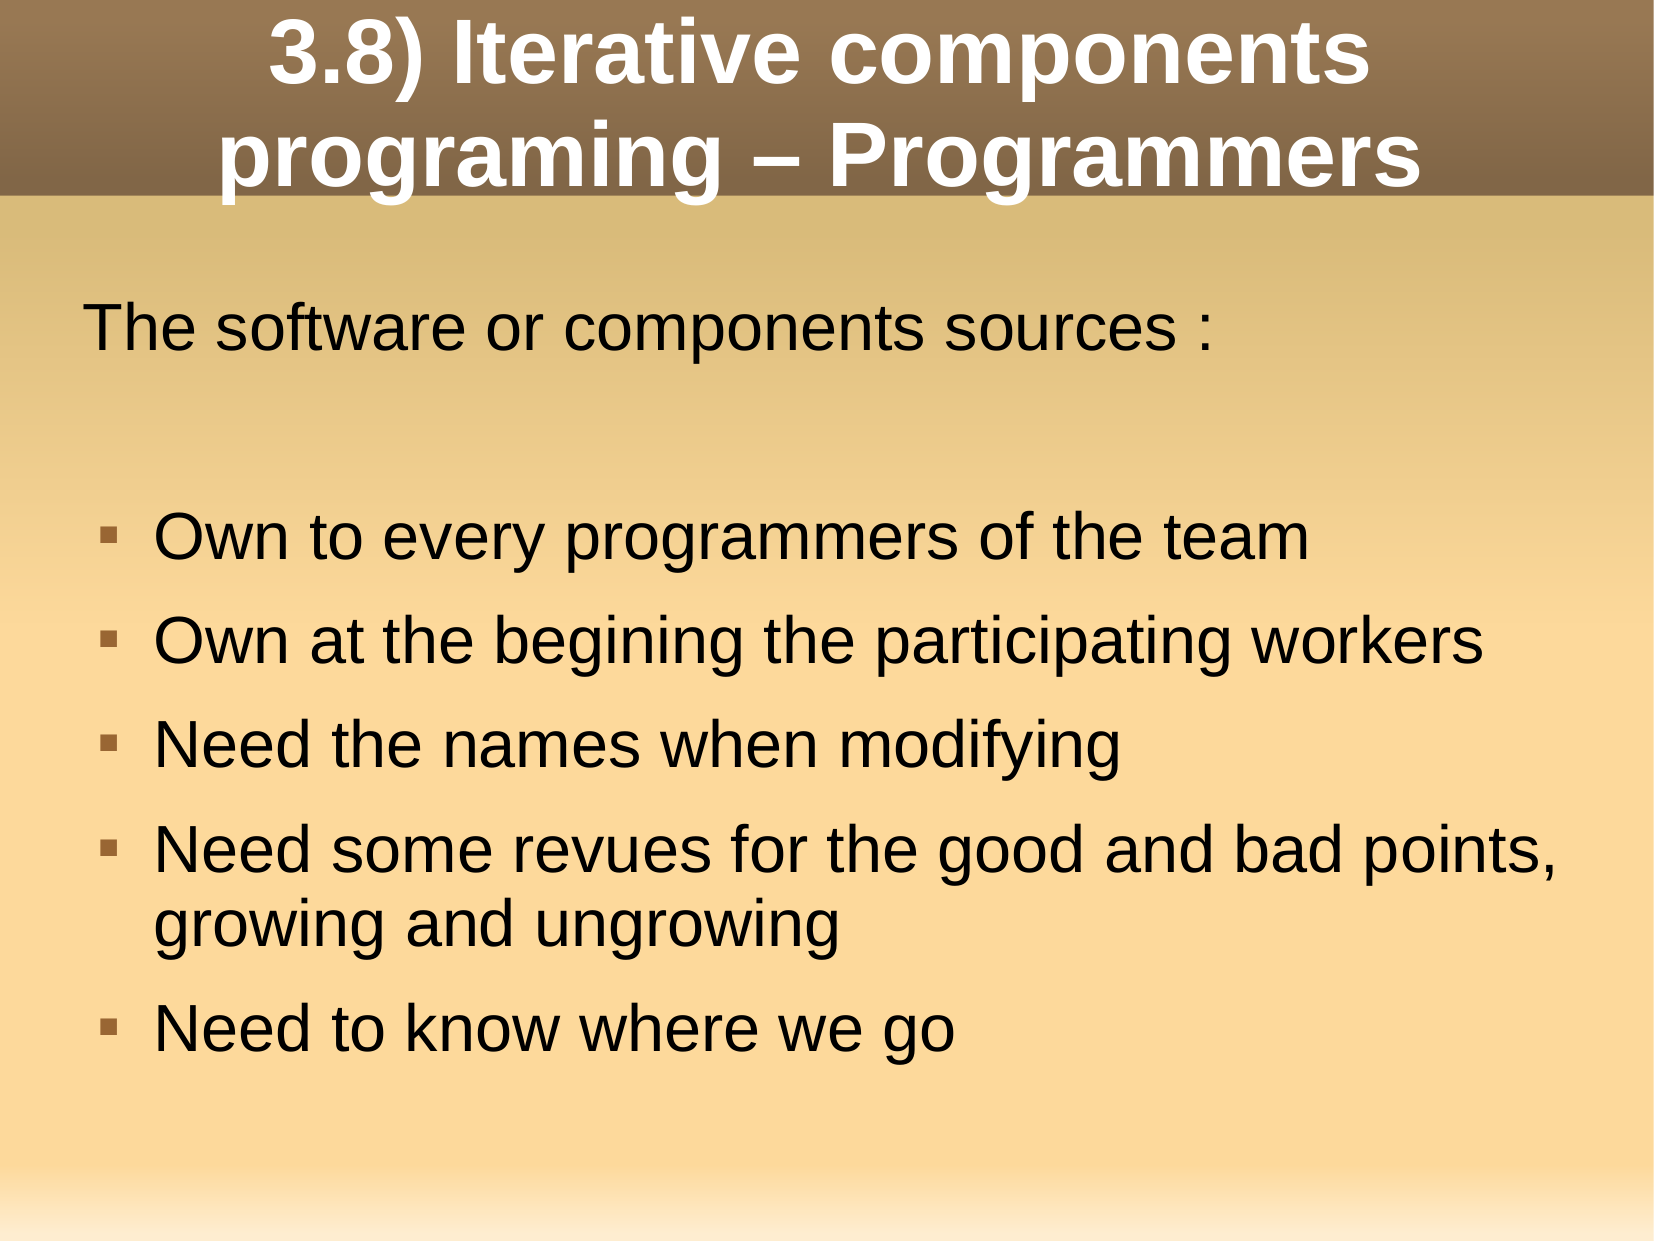

# 3.8) Iterative components programing – Programmers
The software or components sources :
Own to every programmers of the team
Own at the begining the participating workers
Need the names when modifying
Need some revues for the good and bad points, growing and ungrowing
Need to know where we go